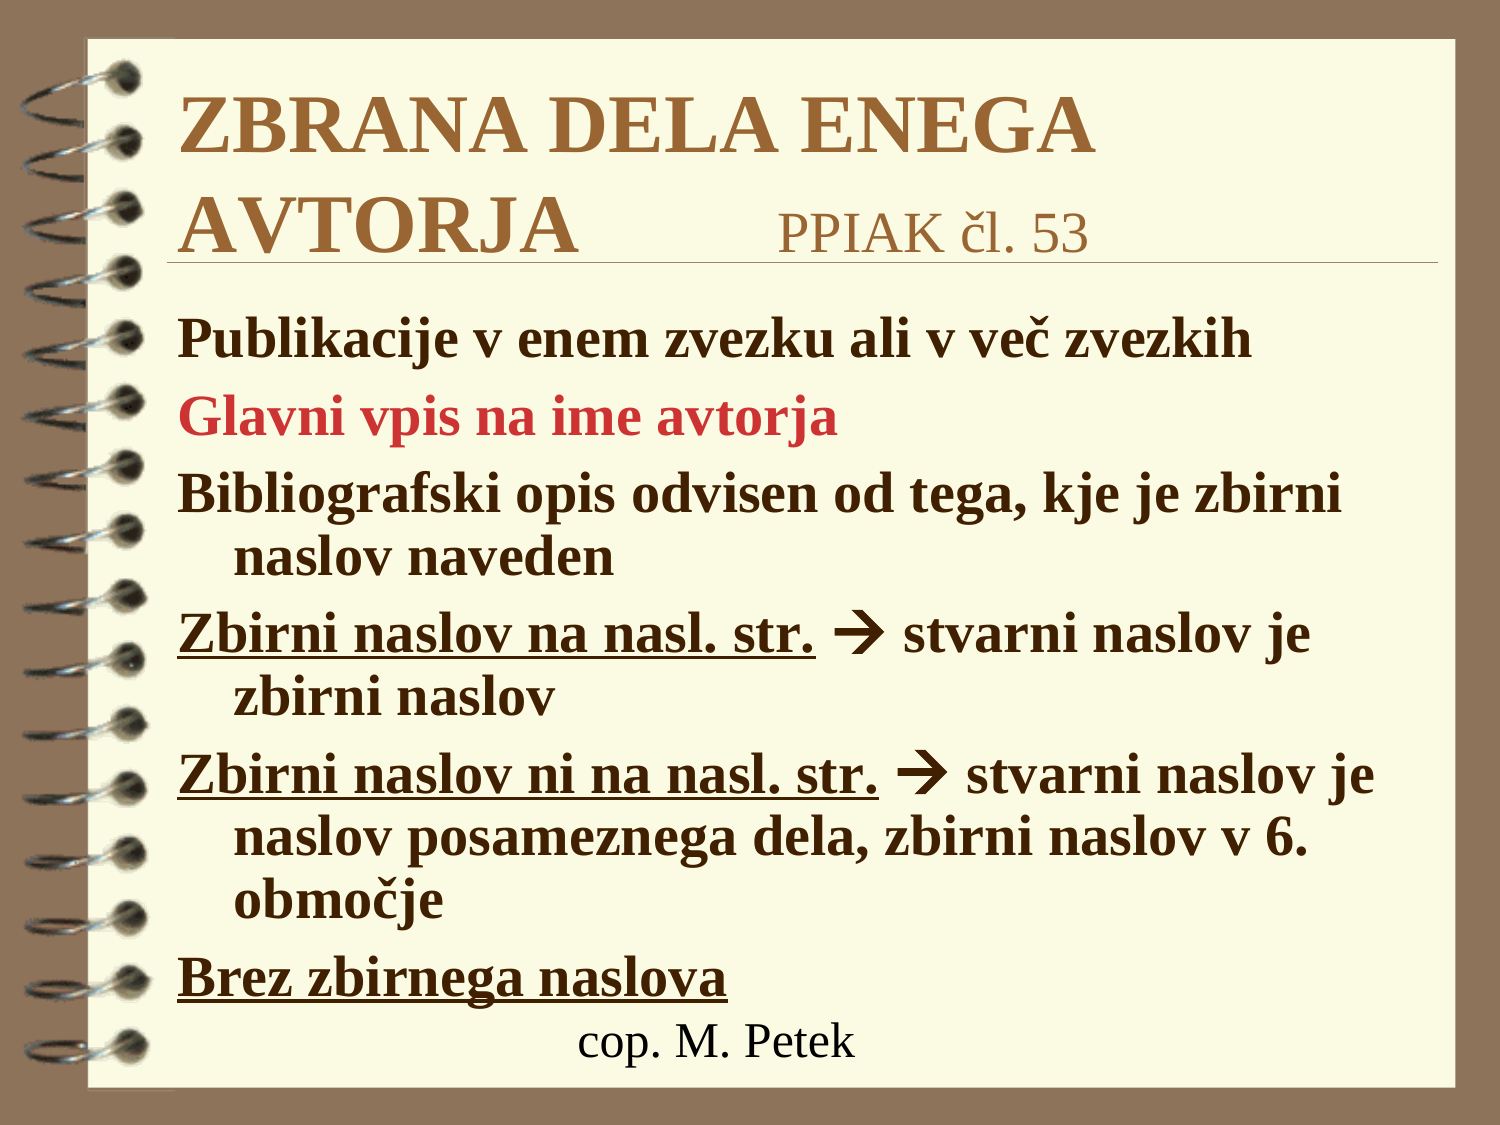

# ZBRANA DELA ENEGA AVTORJA 		PPIAK čl. 53
Publikacije v enem zvezku ali v več zvezkih
Glavni vpis na ime avtorja
Bibliografski opis odvisen od tega, kje je zbirni naslov naveden
Zbirni naslov na nasl. str.  stvarni naslov je zbirni naslov
Zbirni naslov ni na nasl. str.  stvarni naslov je naslov posameznega dela, zbirni naslov v 6. območje
Brez zbirnega naslova
cop. M. Petek